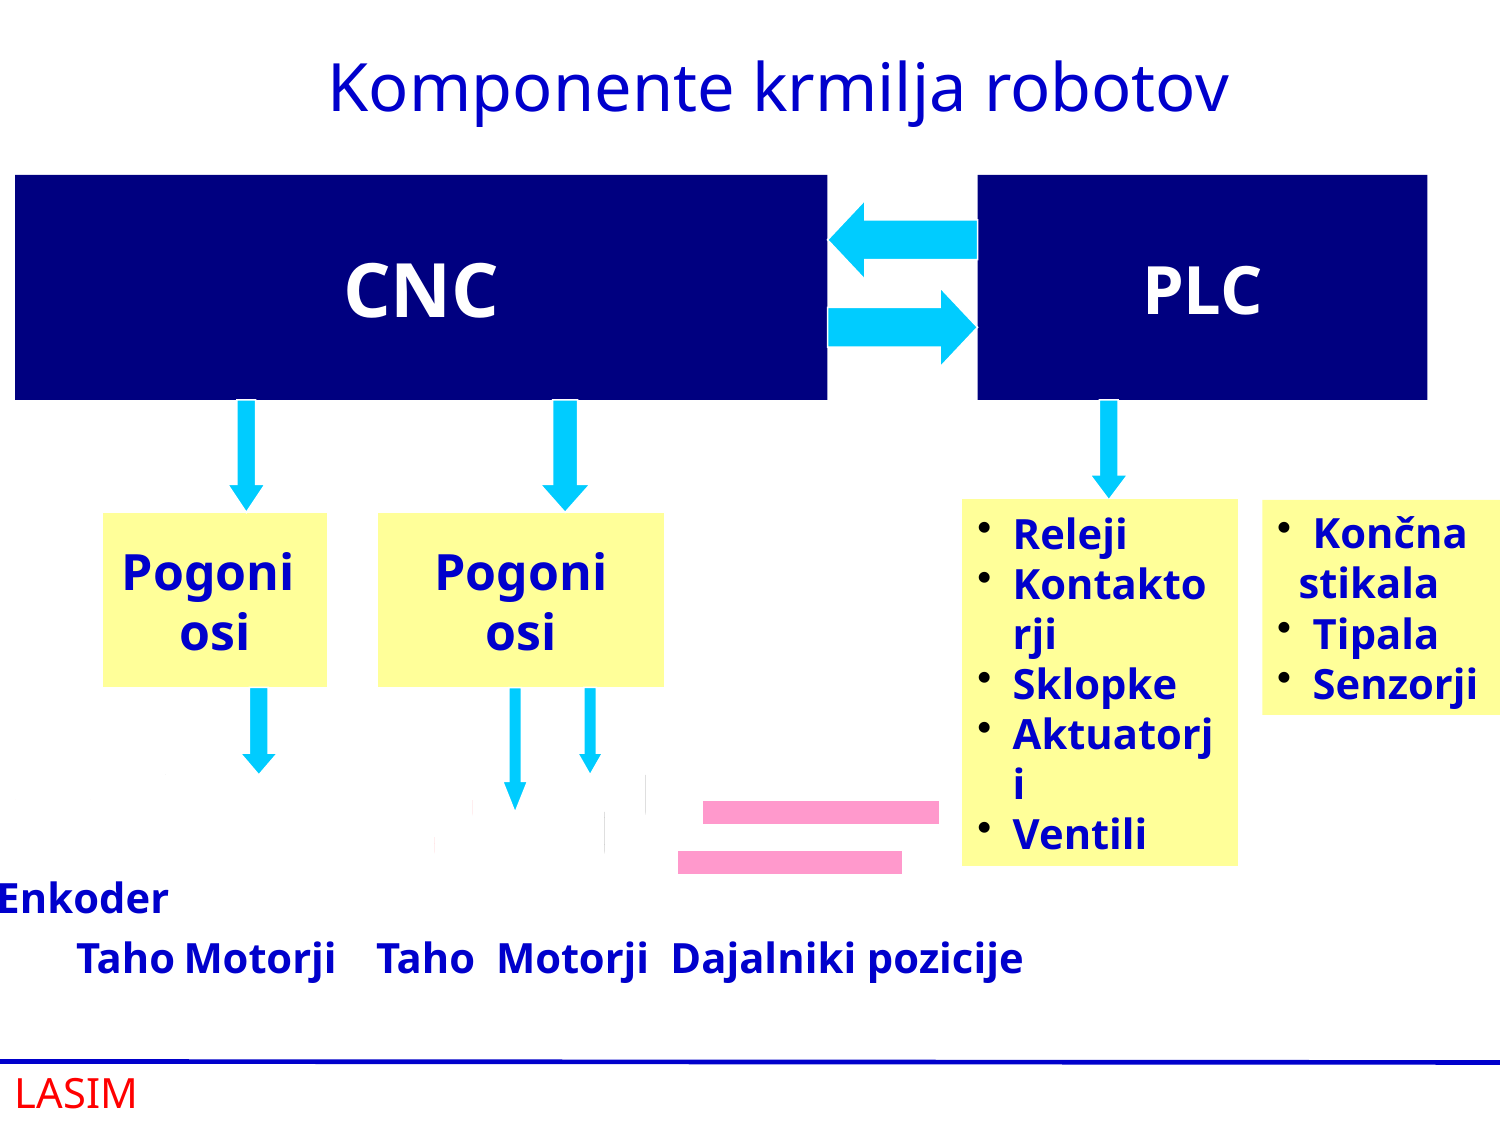

# Komponente krmilja robotov
CNC
PLC
Releji
Kontaktorji
Sklopke
Aktuatorji
Ventili
Končna
 stikala
Tipala
Senzorji
Pogoni
osi
Pogoni
osi
Enkoder
Taho
Motorji
Taho
Motorji
Dajalniki pozicije